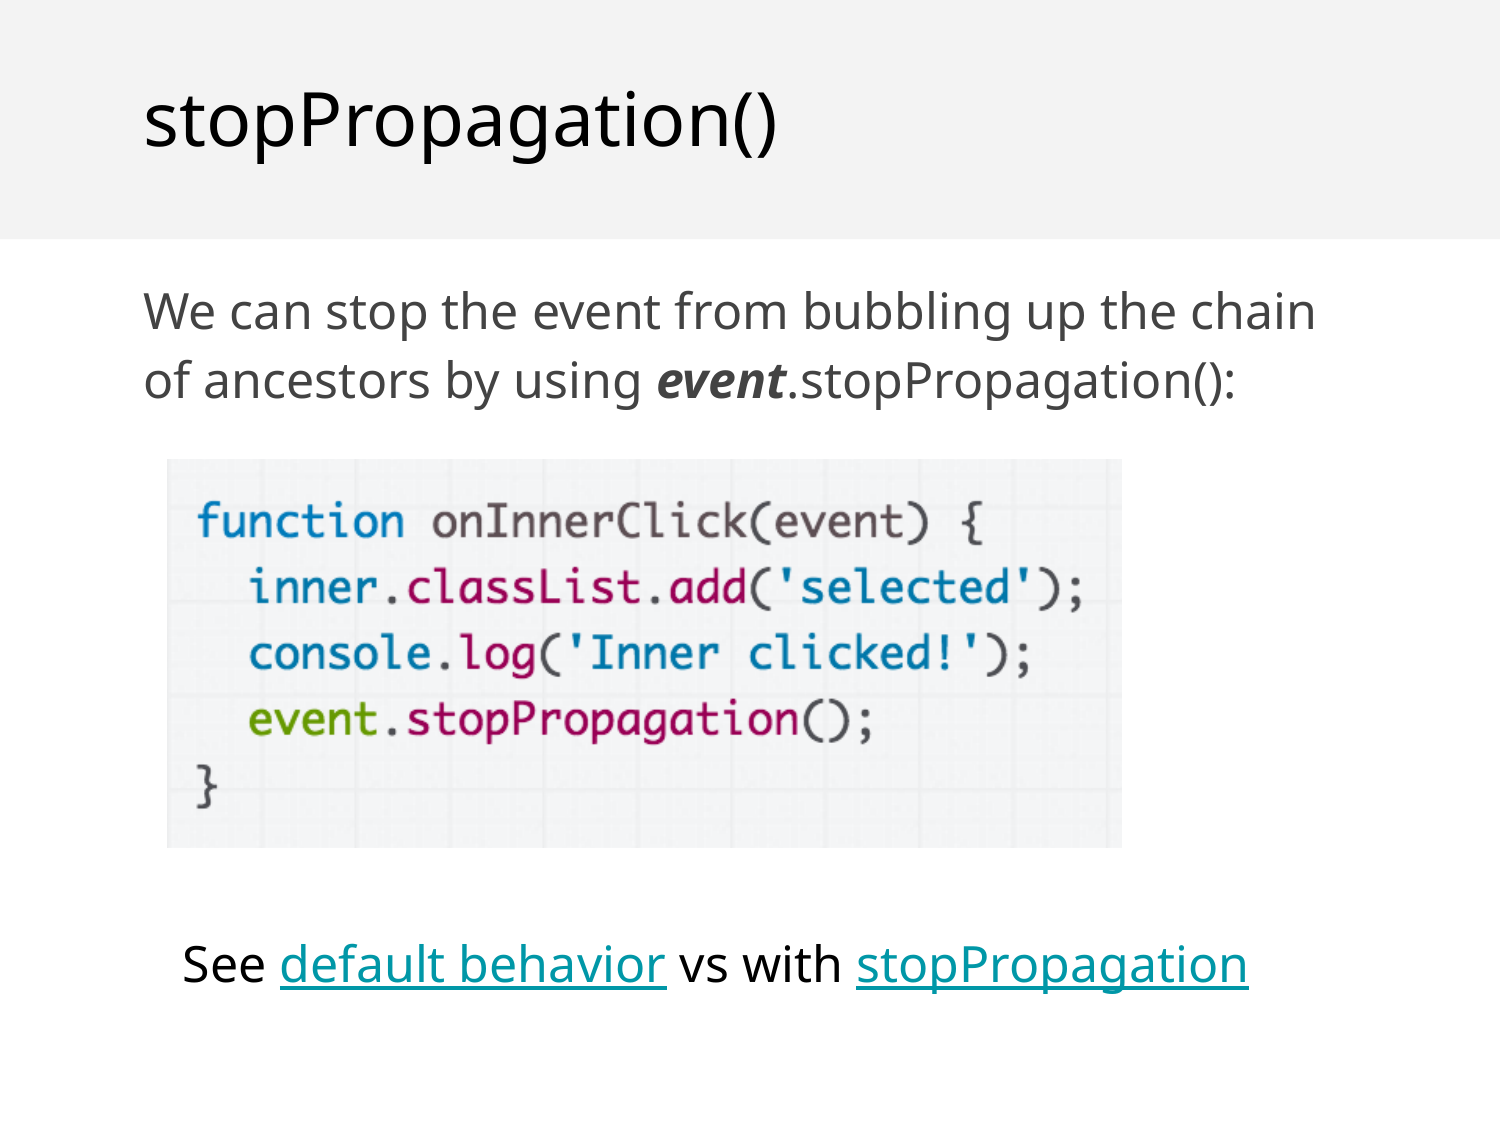

# stopPropagation()
We can stop the event from bubbling up the chain of ancestors by using event.stopPropagation():
See default behavior vs with stopPropagation